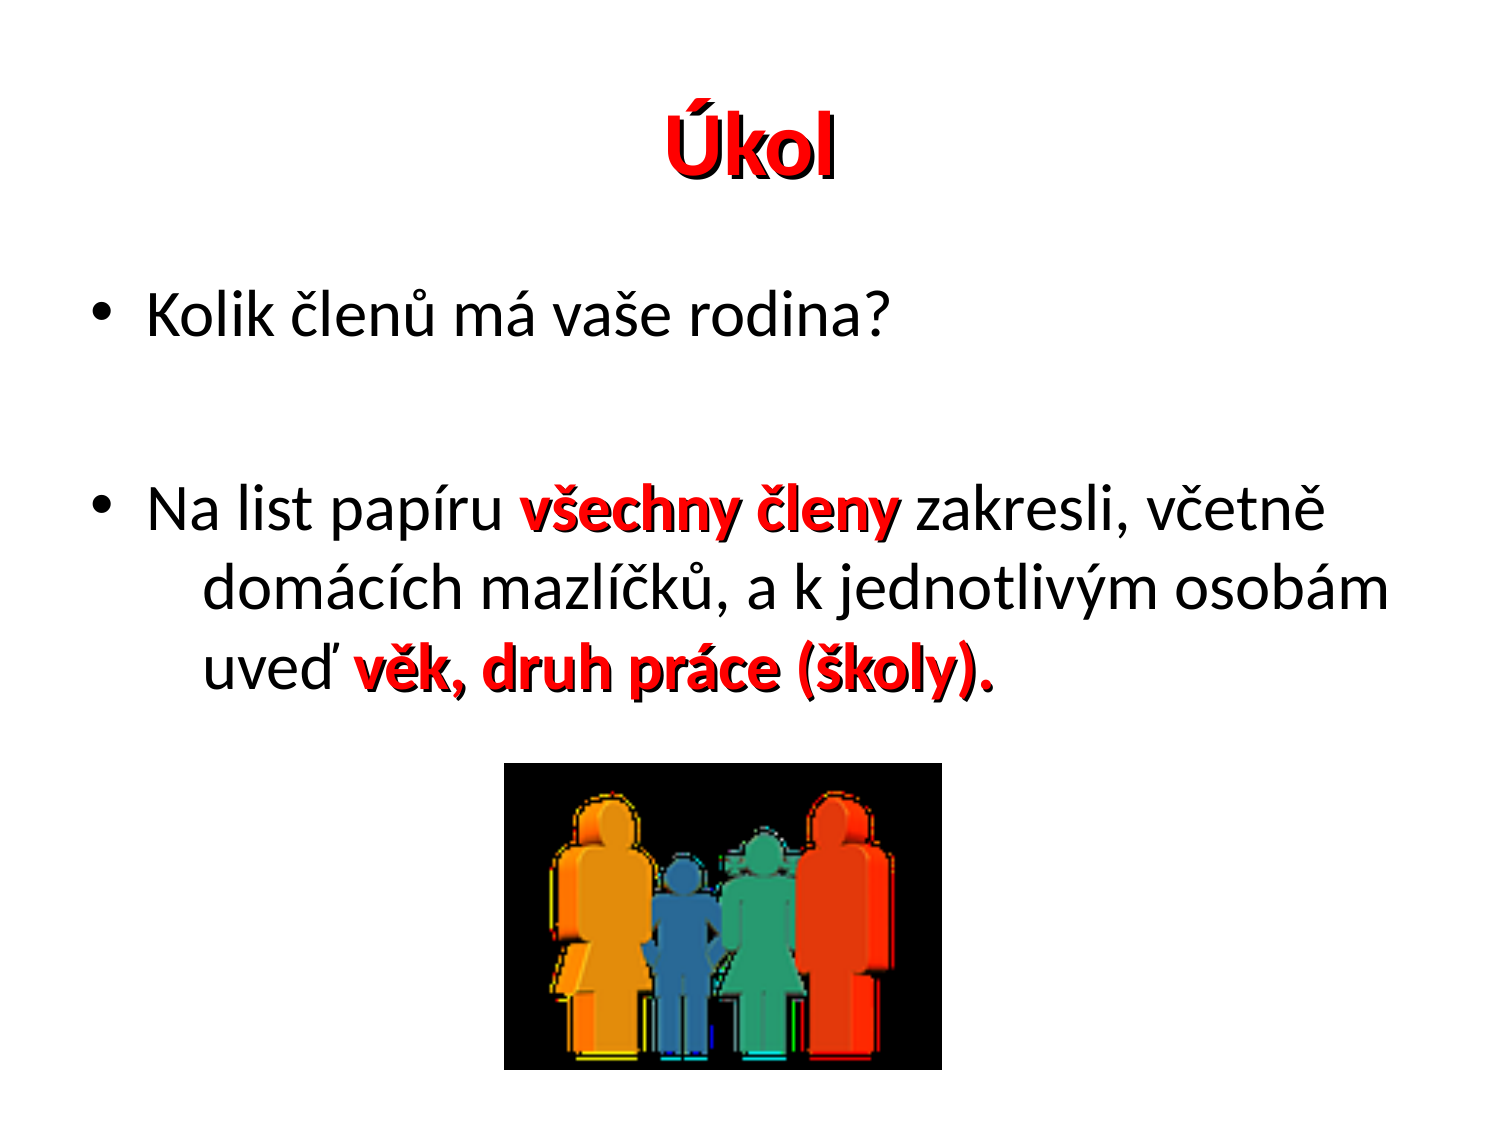

# Úkol
Kolik členů má vaše rodina?
Na list papíru všechny členy zakresli, včetně domácích mazlíčků, a k jednotlivým osobám uveď věk, druh práce (školy).